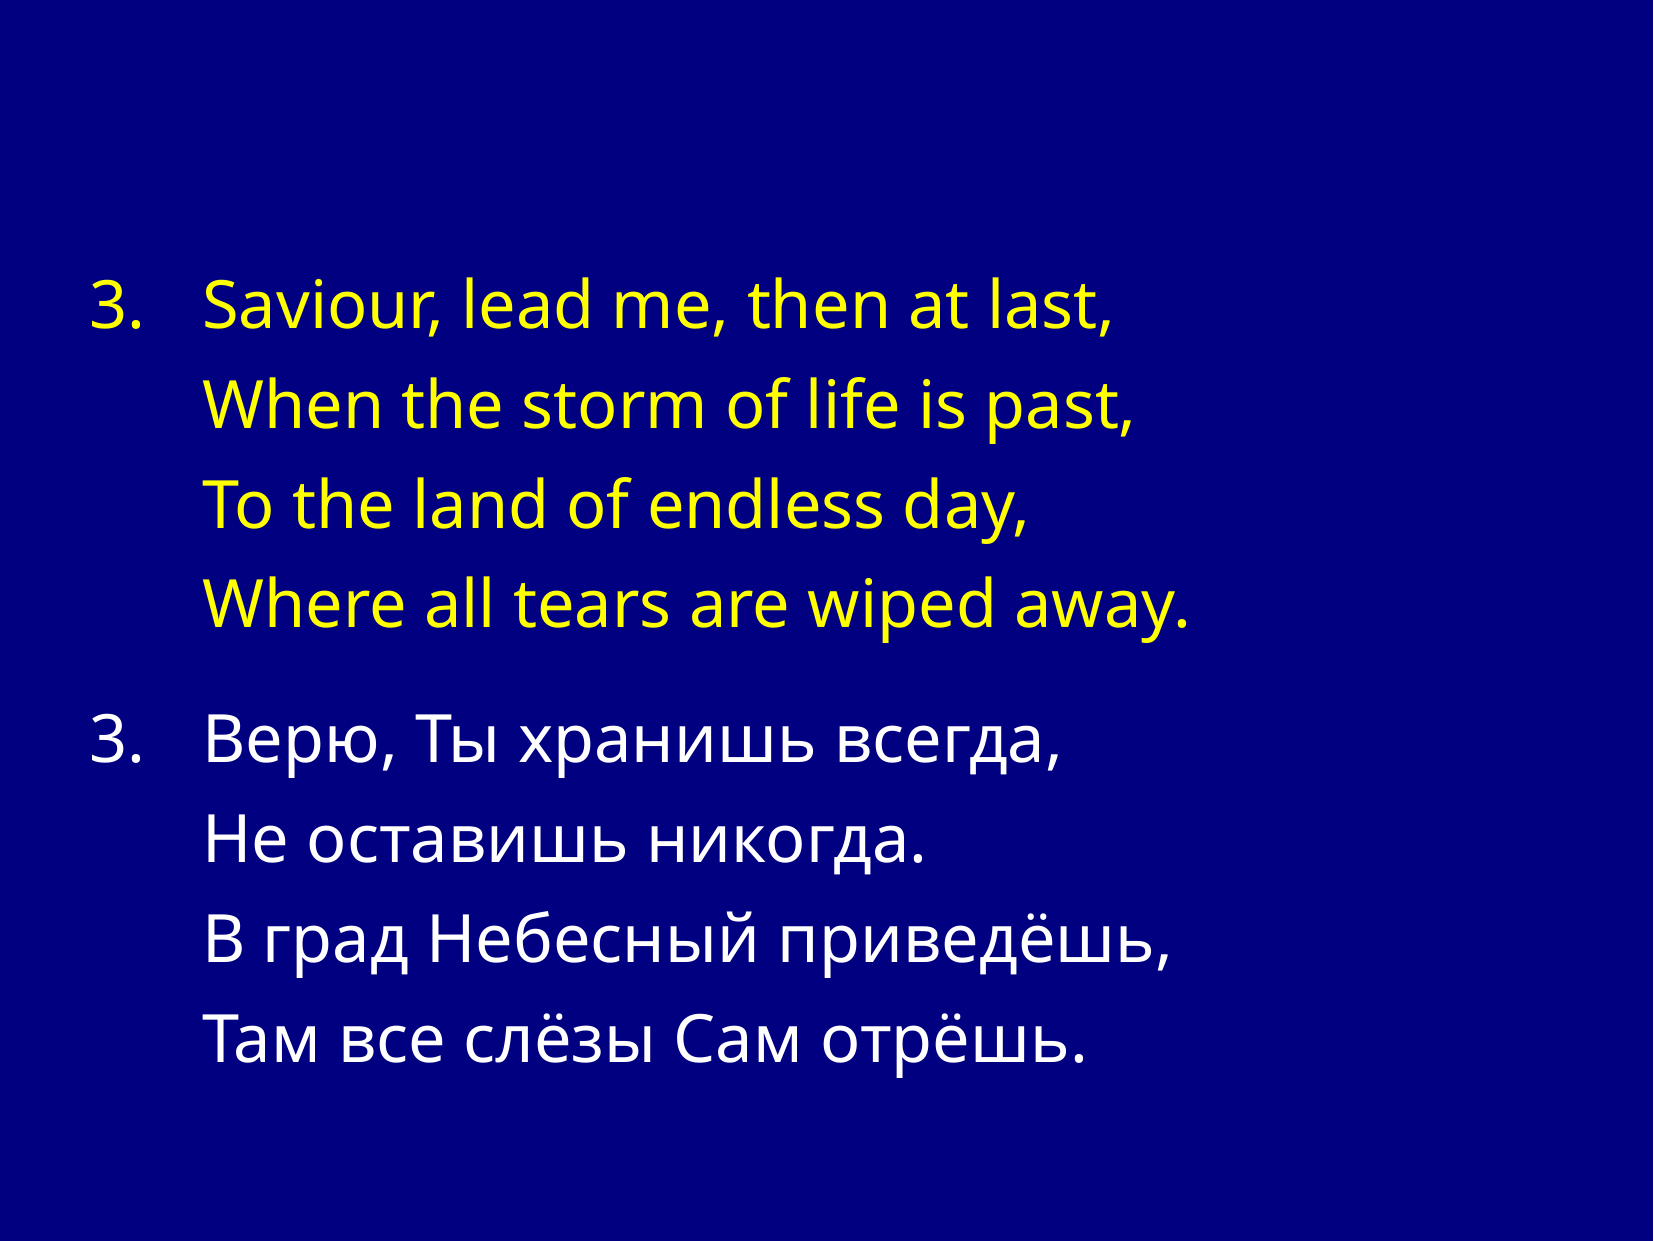

3.	Saviour, lead me, then at last,
	When the storm of life is past,
	To the land of endless day,
	Where all tears are wiped away.
3.	Верю, Ты хранишь всегда,
	Не оставишь никогда.
	В град Небесный приведёшь,
	Там все слёзы Сам отрёшь.